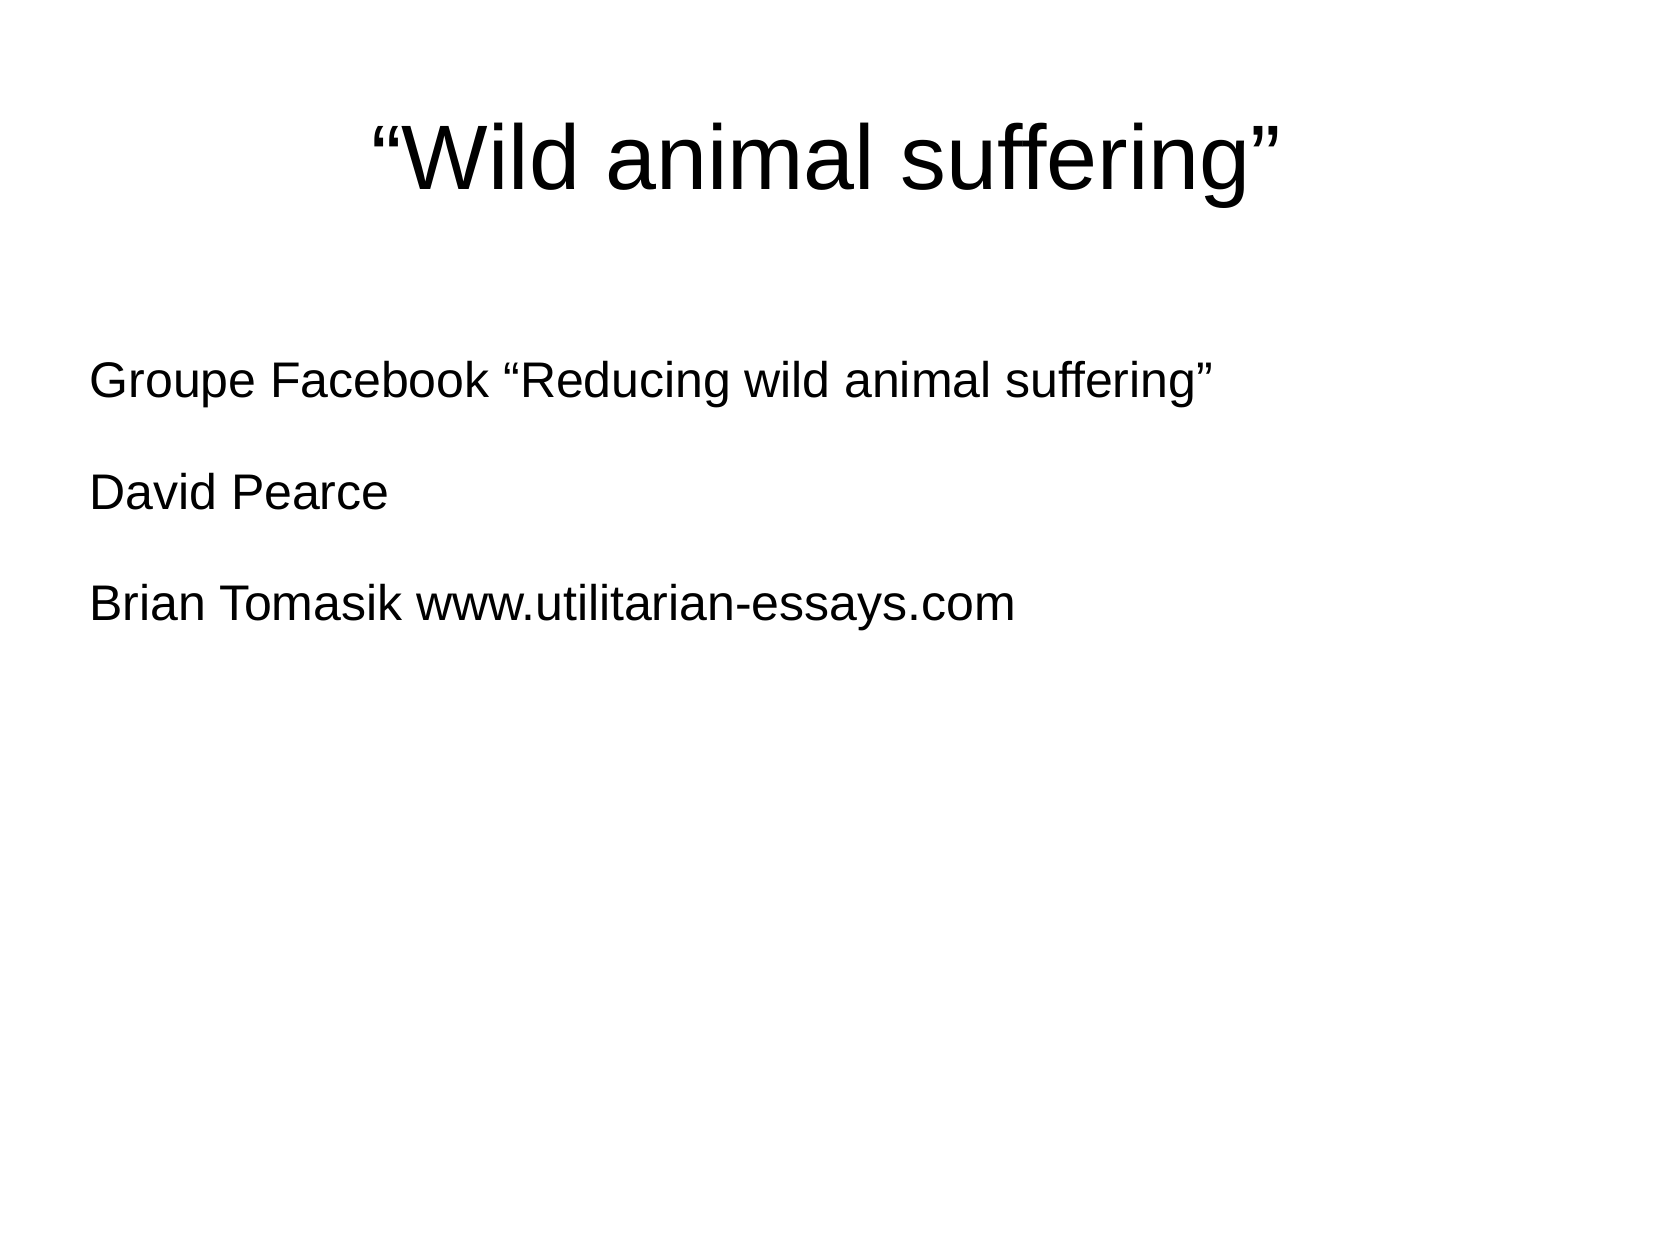

# “Wild animal suffering”
Groupe Facebook “Reducing wild animal suffering”
David Pearce
Brian Tomasik www.utilitarian-essays.com